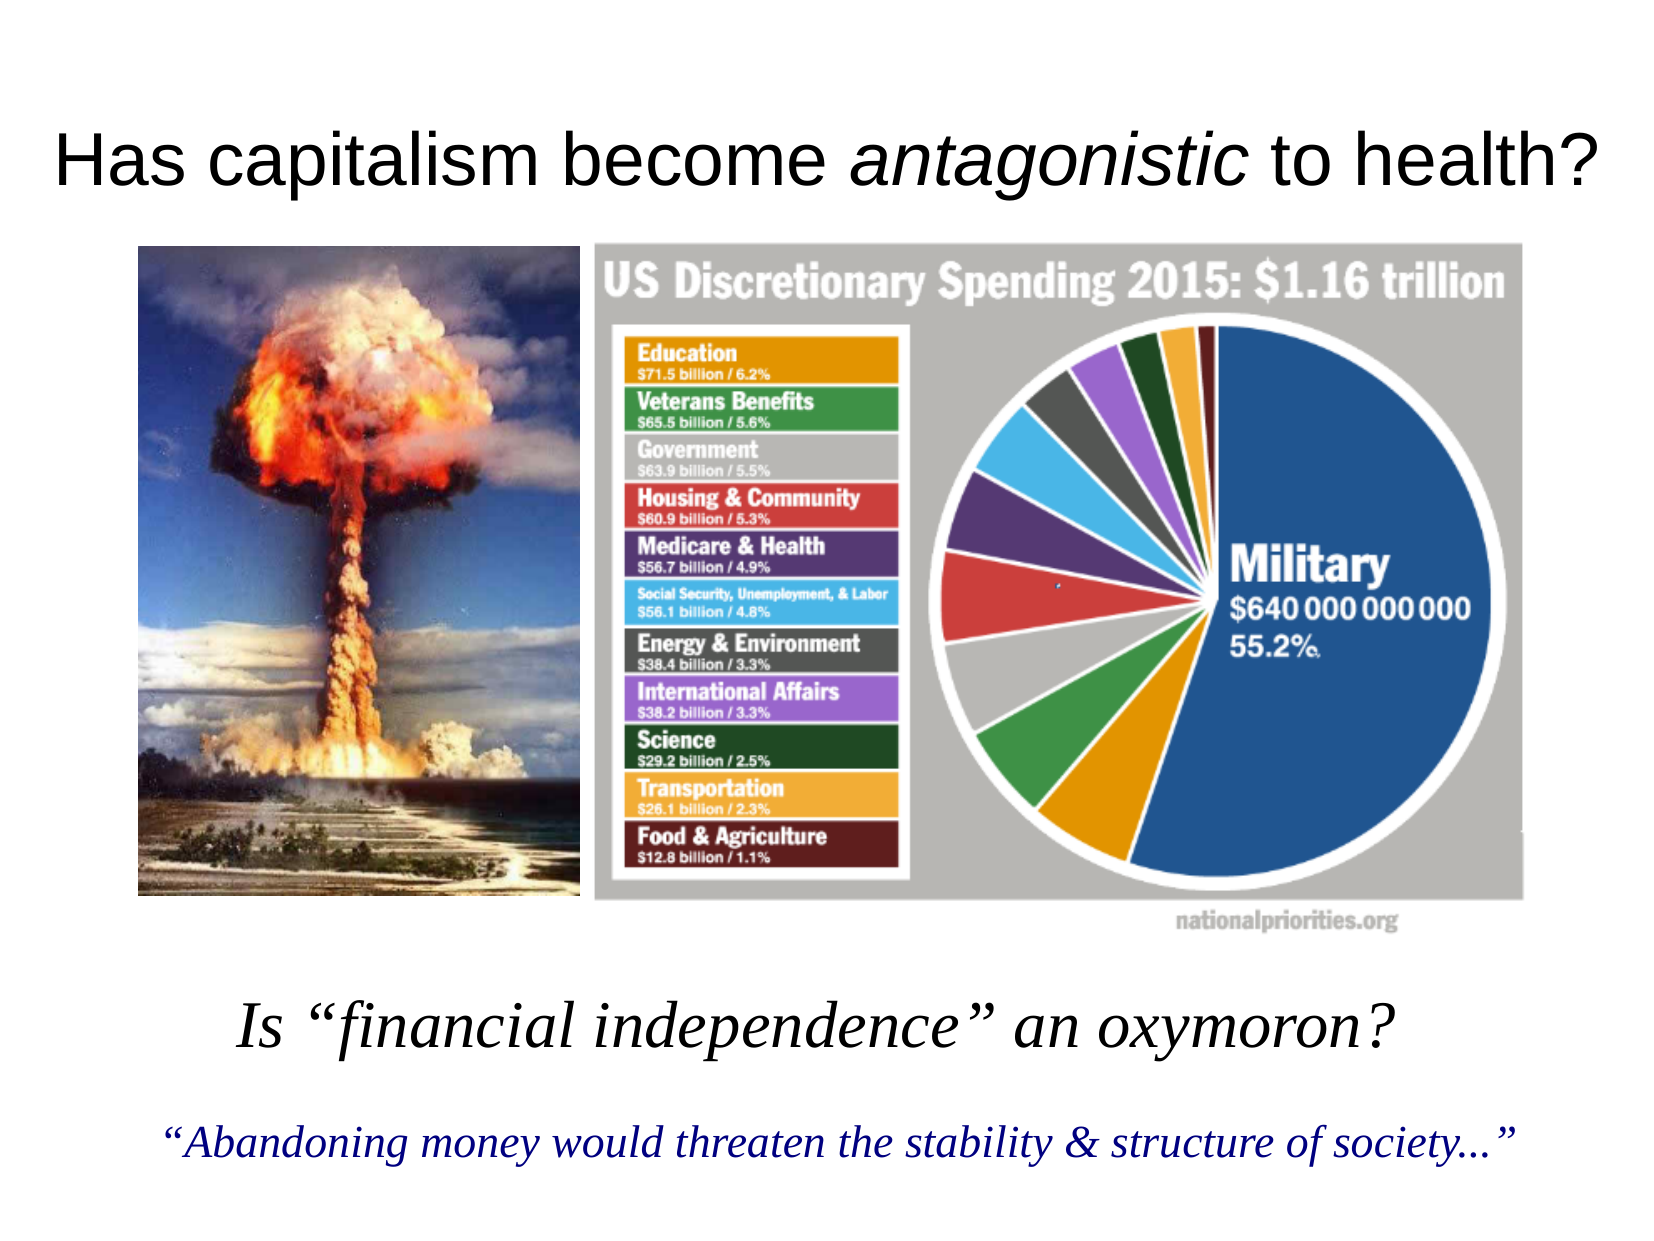

# Has capitalism become antagonistic to health?
Is “financial independence” an oxymoron?
“Abandoning money would threaten the stability & structure of society...”